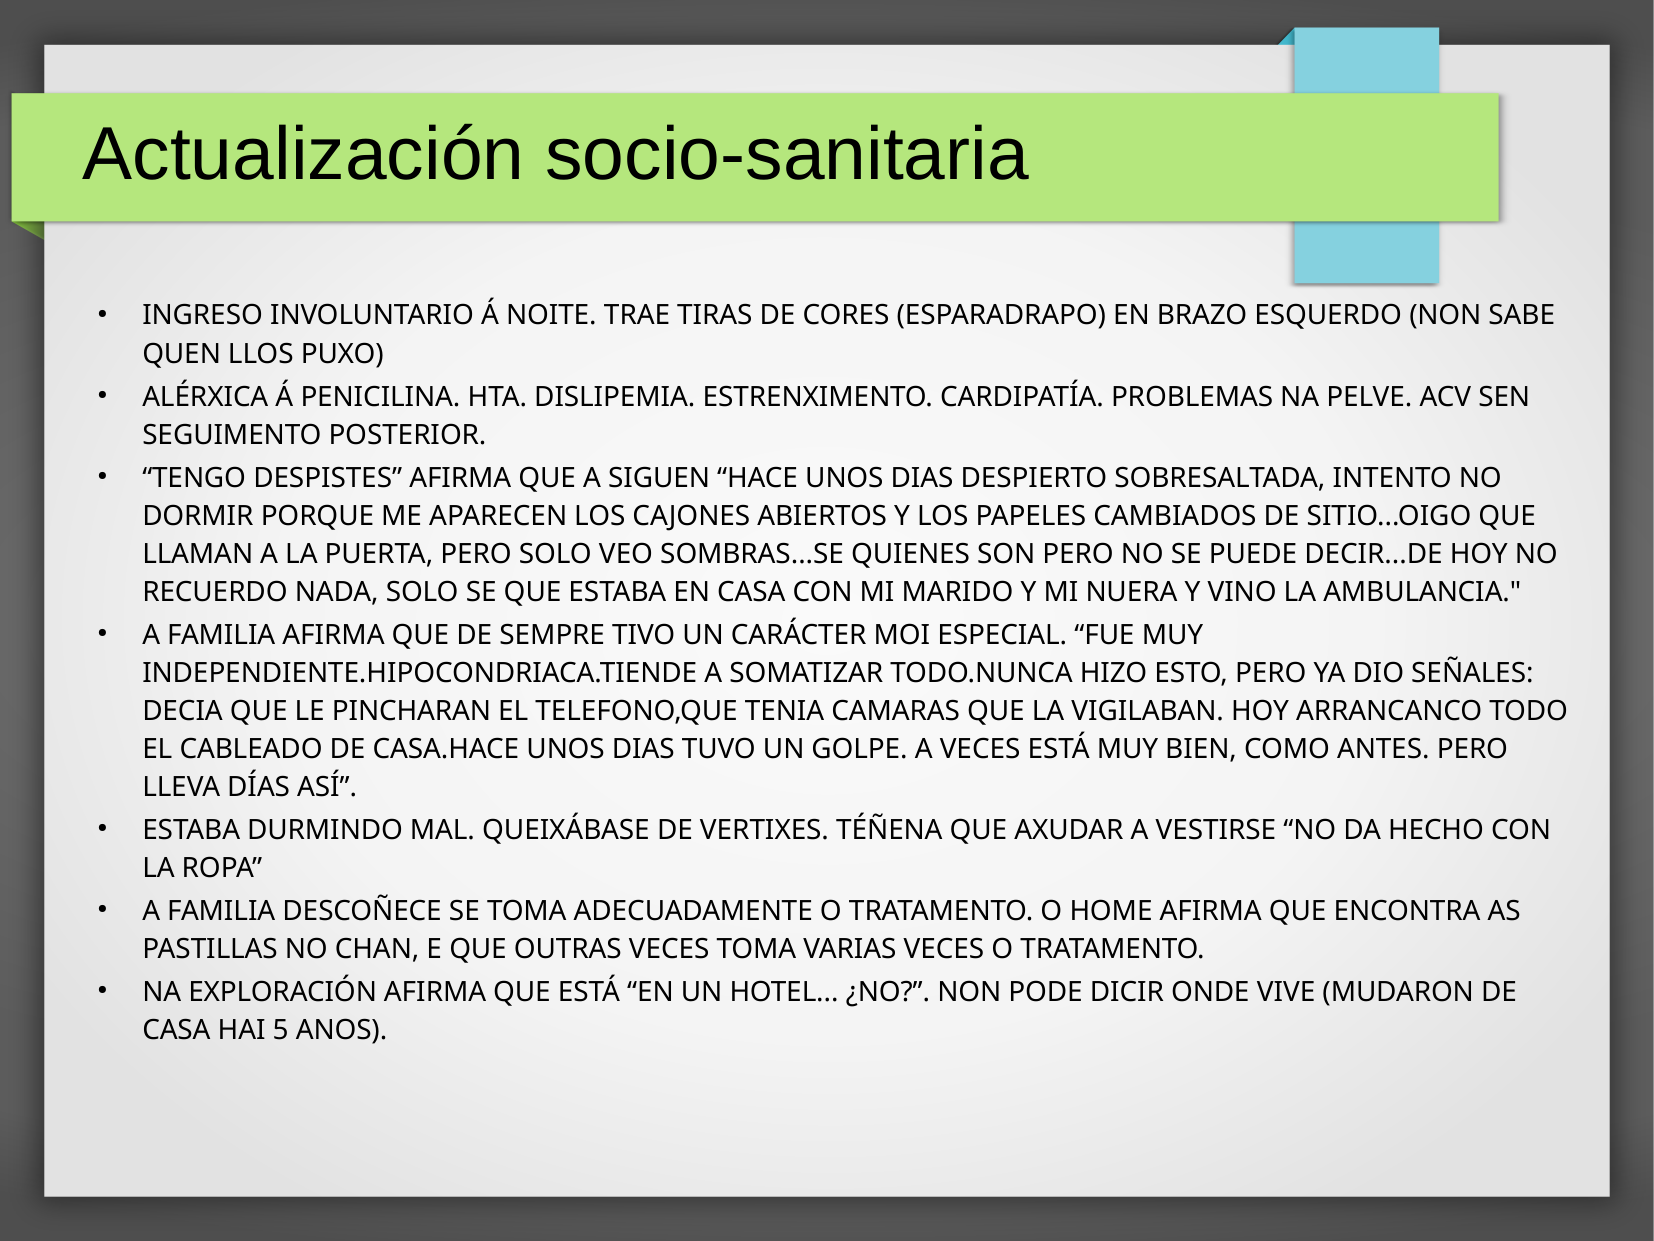

# Actualización socio-sanitaria
INGRESO INVOLUNTARIO Á NOITE. TRAE TIRAS DE CORES (ESPARADRAPO) EN BRAZO ESQUERDO (NON SABE QUEN LLOS PUXO)
ALÉRXICA Á PENICILINA. HTA. DISLIPEMIA. ESTRENXIMENTO. CARDIPATÍA. PROBLEMAS NA PELVE. ACV SEN SEGUIMENTO POSTERIOR.
“TENGO DESPISTES” AFIRMA QUE A SIGUEN “HACE UNOS DIAS DESPIERTO SOBRESALTADA, INTENTO NO DORMIR PORQUE ME APARECEN LOS CAJONES ABIERTOS Y LOS PAPELES CAMBIADOS DE SITIO...OIGO QUE LLAMAN A LA PUERTA, PERO SOLO VEO SOMBRAS...SE QUIENES SON PERO NO SE PUEDE DECIR...DE HOY NO RECUERDO NADA, SOLO SE QUE ESTABA EN CASA CON MI MARIDO Y MI NUERA Y VINO LA AMBULANCIA."
A FAMILIA AFIRMA QUE DE SEMPRE TIVO UN CARÁCTER MOI ESPECIAL. “FUE MUY INDEPENDIENTE.HIPOCONDRIACA.TIENDE A SOMATIZAR TODO.NUNCA HIZO ESTO, PERO YA DIO SEÑALES: DECIA QUE LE PINCHARAN EL TELEFONO,QUE TENIA CAMARAS QUE LA VIGILABAN. HOY ARRANCANCO TODO EL CABLEADO DE CASA.HACE UNOS DIAS TUVO UN GOLPE. A VECES ESTÁ MUY BIEN, COMO ANTES. PERO LLEVA DÍAS ASÍ”.
ESTABA DURMINDO MAL. QUEIXÁBASE DE VERTIXES. TÉÑENA QUE AXUDAR A VESTIRSE “NO DA HECHO CON LA ROPA”
A FAMILIA DESCOÑECE SE TOMA ADECUADAMENTE O TRATAMENTO. O HOME AFIRMA QUE ENCONTRA AS PASTILLAS NO CHAN, E QUE OUTRAS VECES TOMA VARIAS VECES O TRATAMENTO.
NA EXPLORACIÓN AFIRMA QUE ESTÁ “EN UN HOTEL... ¿NO?”. NON PODE DICIR ONDE VIVE (MUDARON DE CASA HAI 5 ANOS).